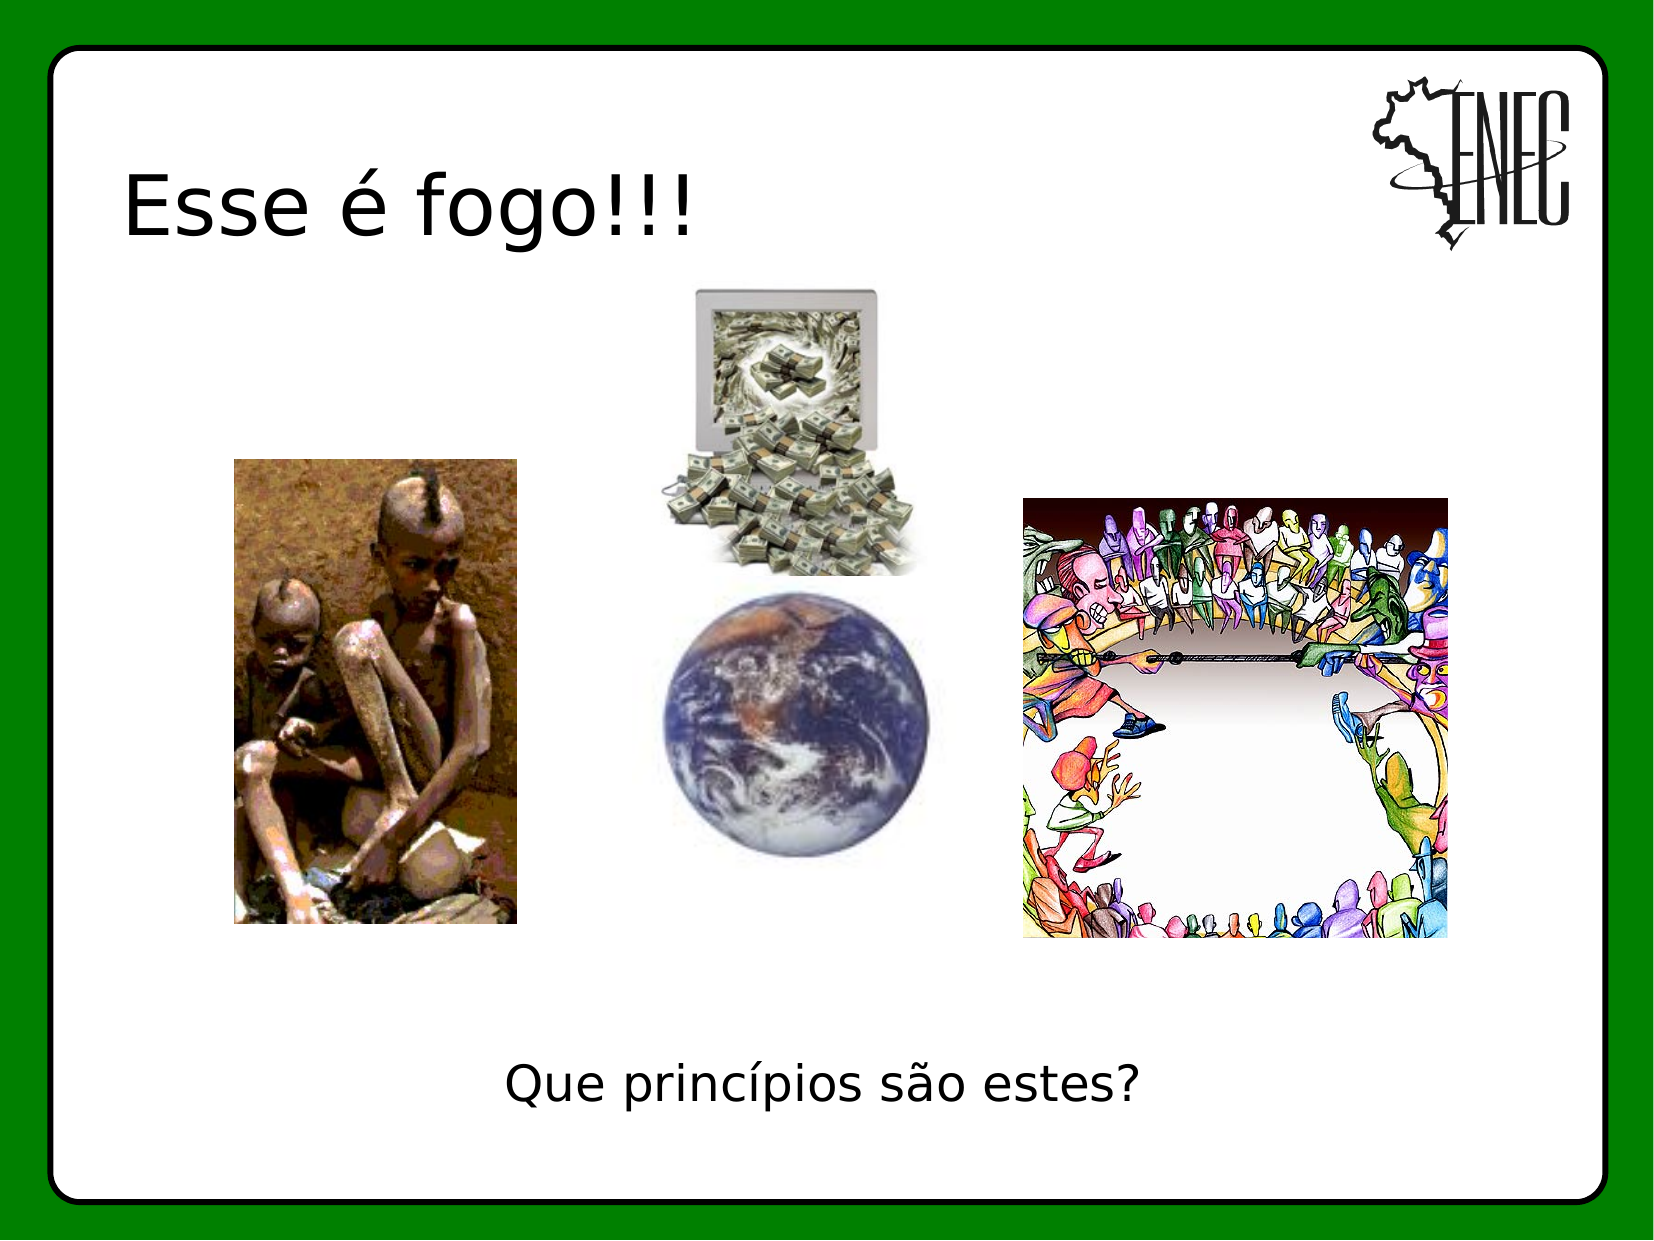

# Esse é fogo!!!
Que princípios são estes?